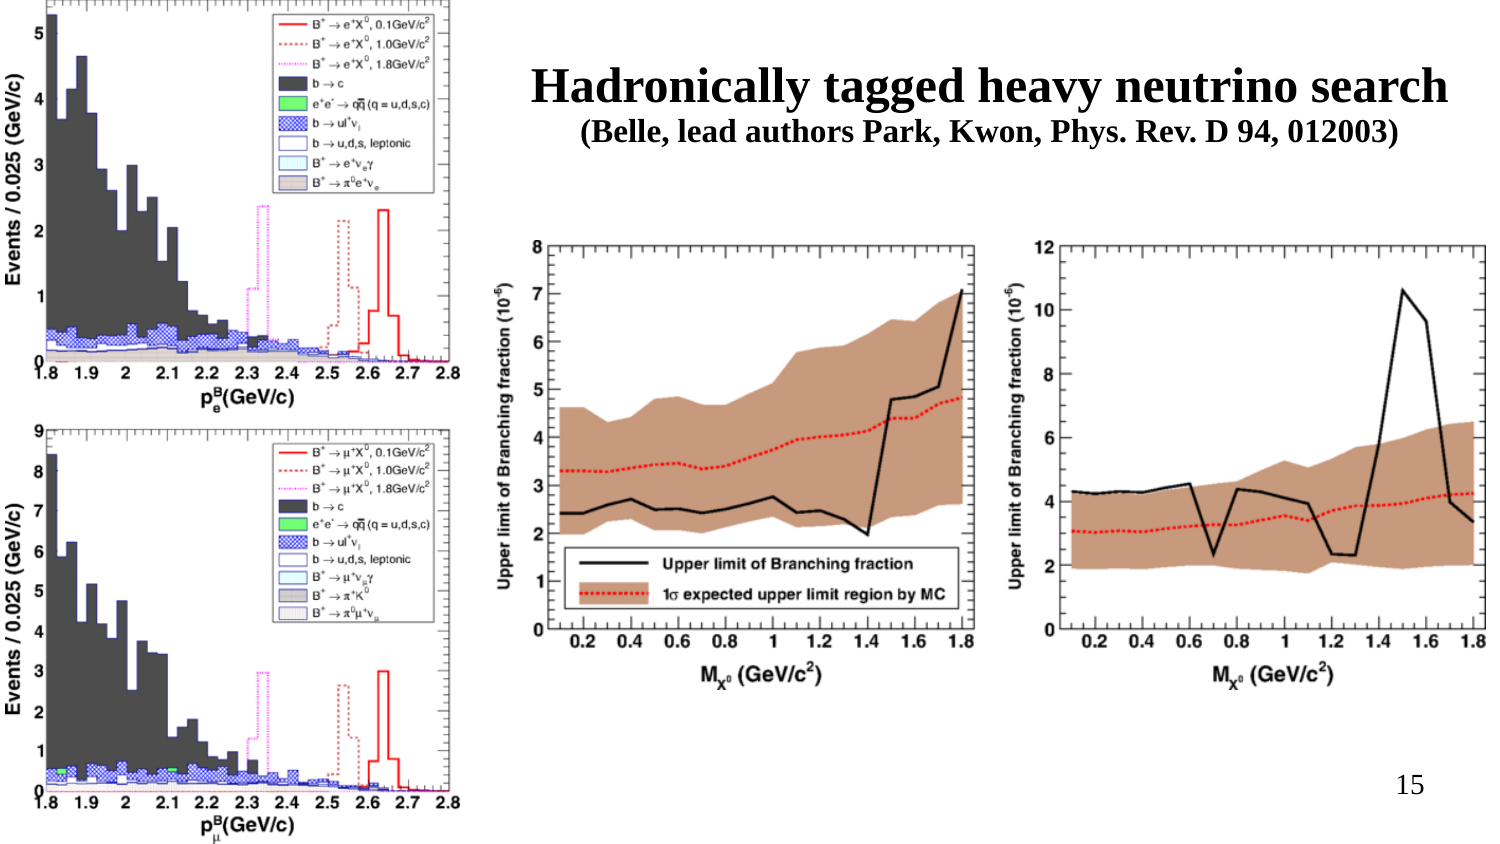

# Hadronically tagged heavy neutrino search (Belle, lead authors Park, Kwon, Phys. Rev. D 94, 012003)
15